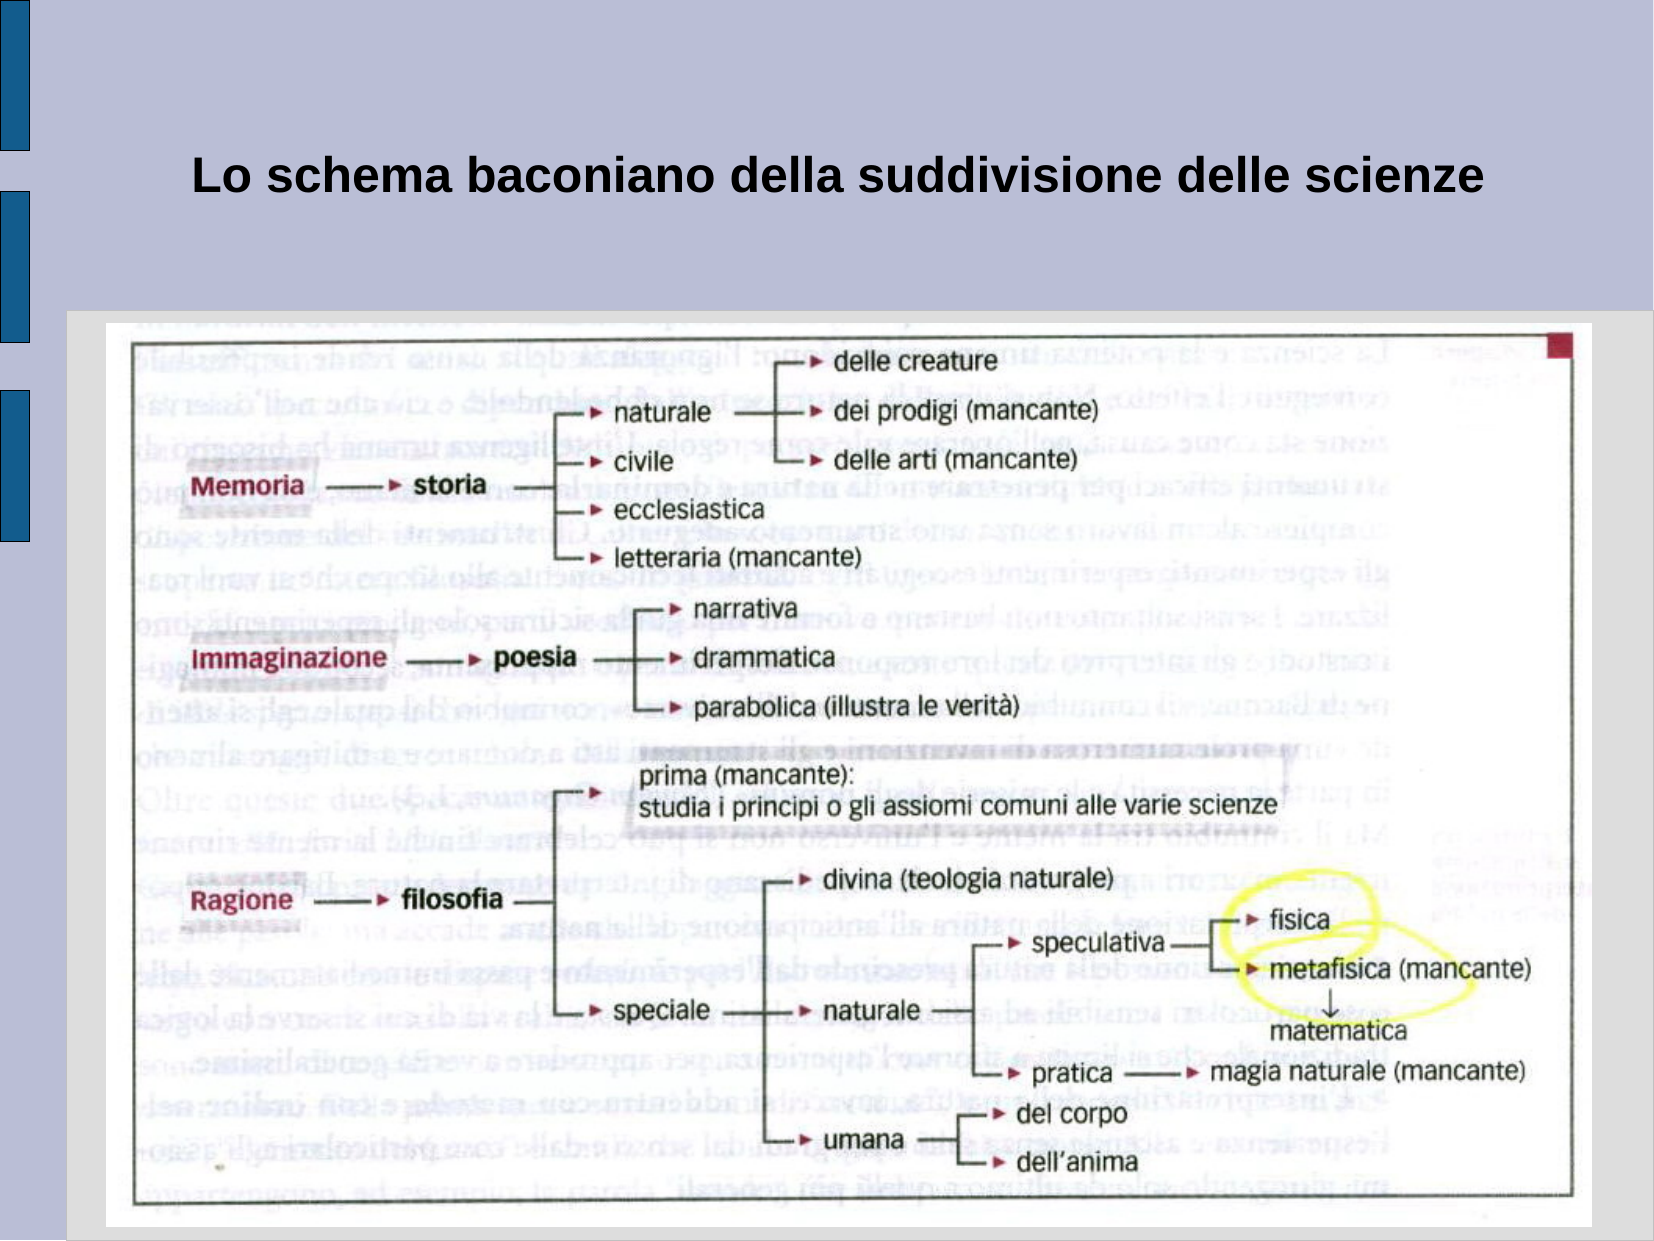

#
Lo schema baconiano della suddivisione delle scienze